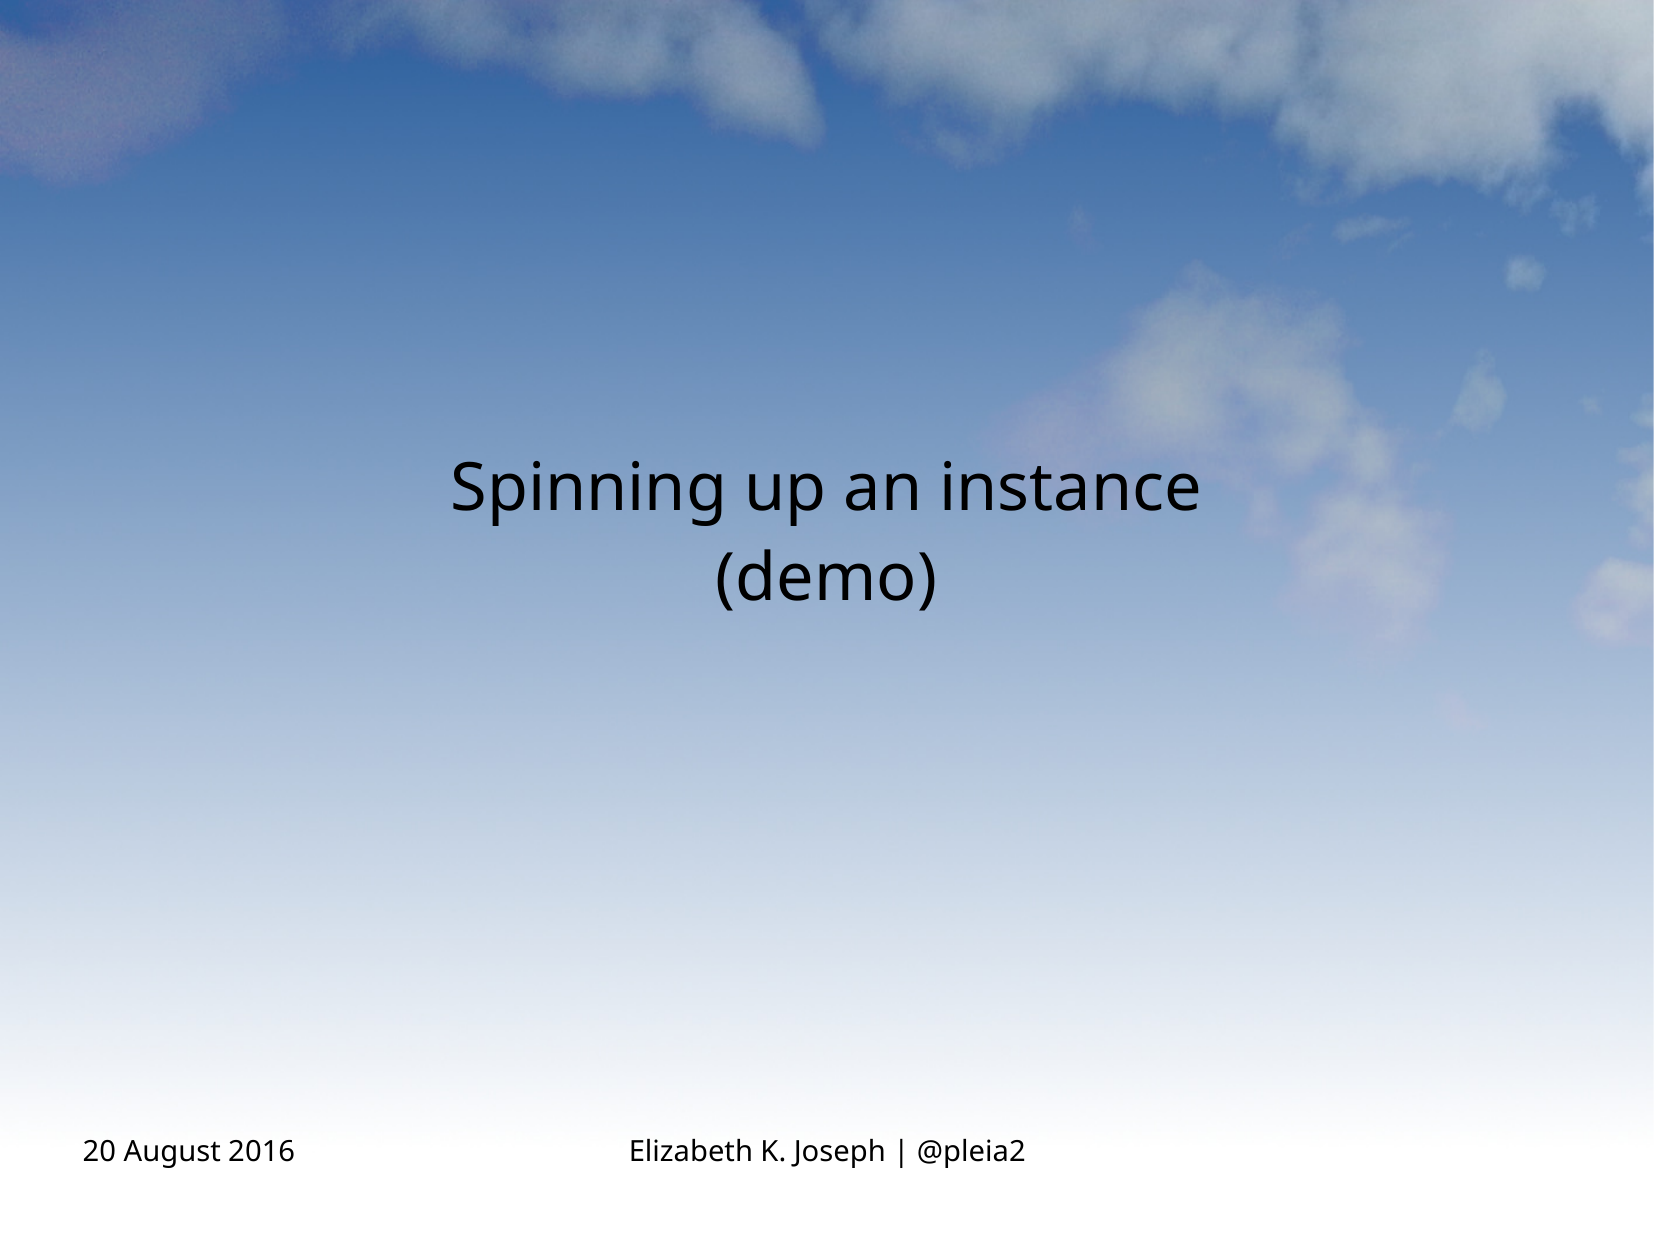

# Spinning up an instance
(demo)
20 August 2016
Elizabeth K. Joseph | @pleia2